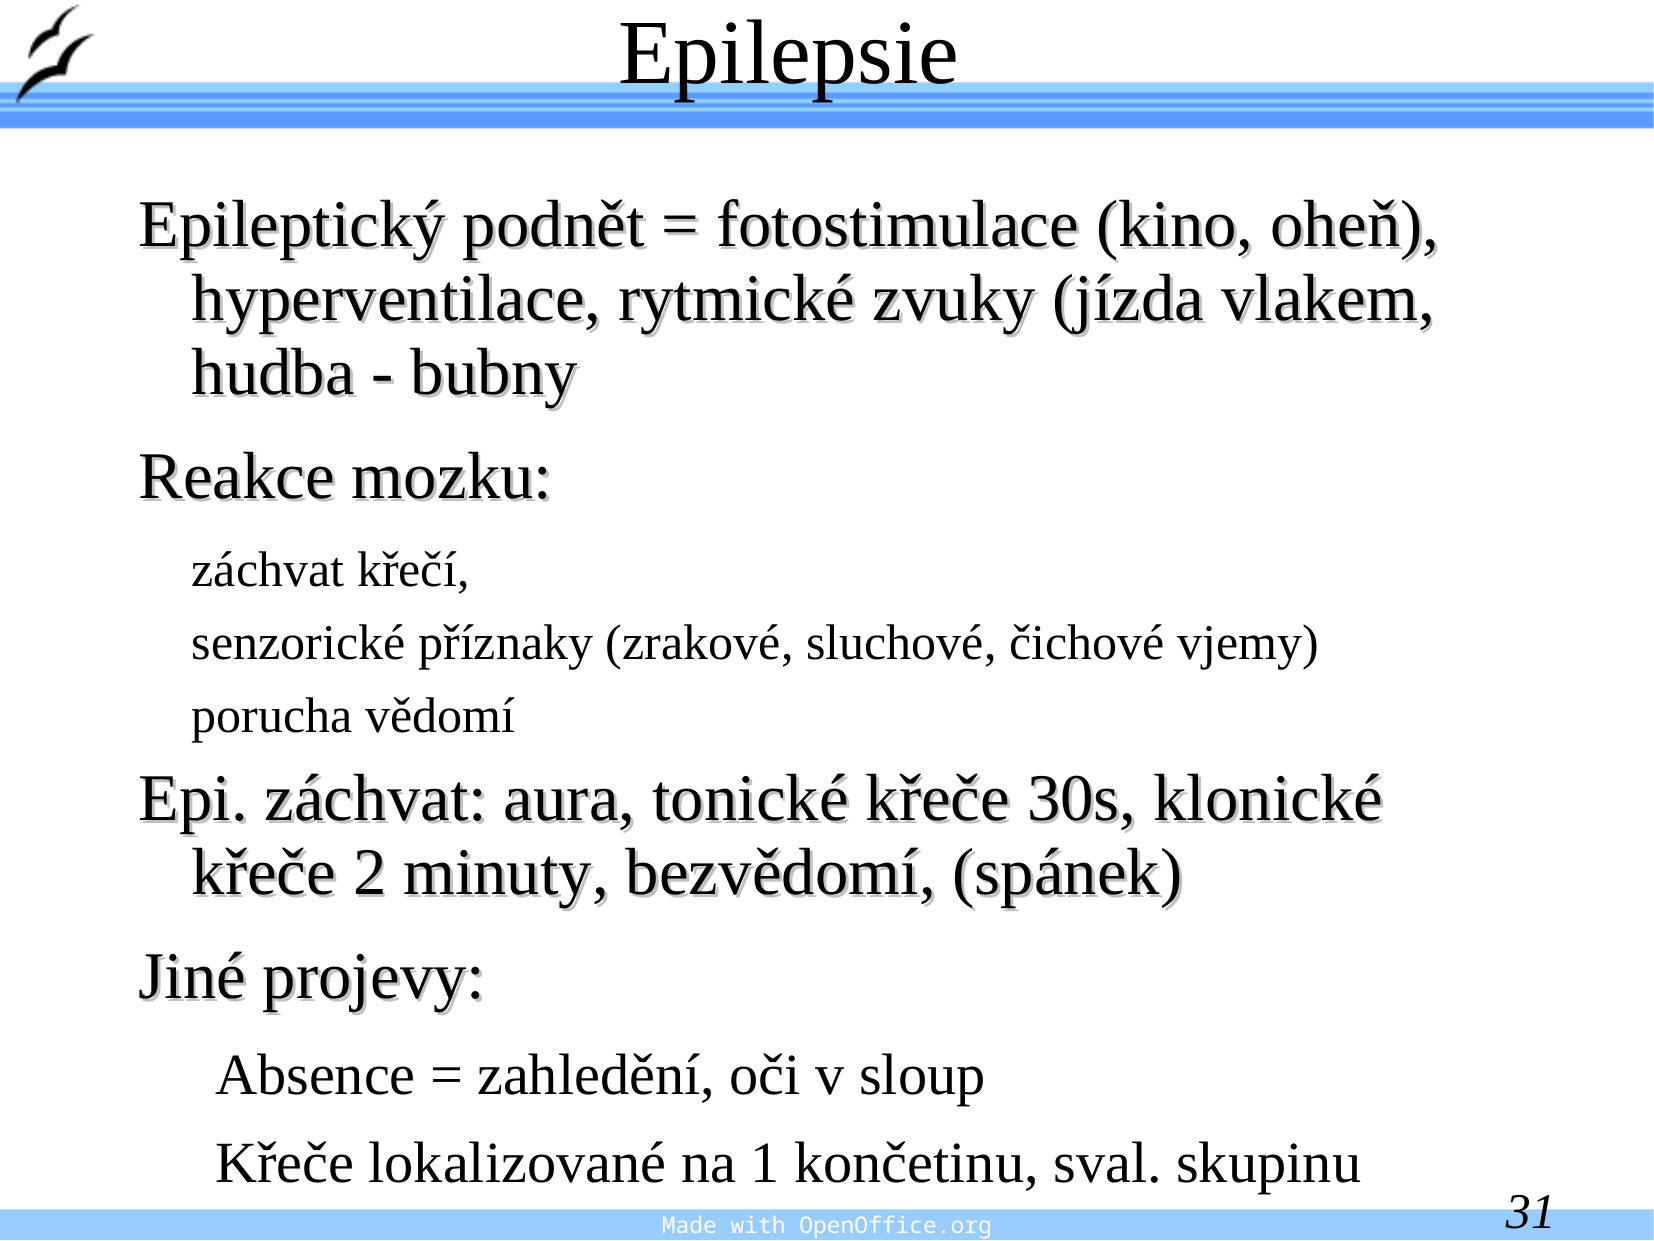

# Epilepsie
Epileptický podnět = fotostimulace (kino, oheň), hyperventilace, rytmické zvuky (jízda vlakem, hudba - bubny
Reakce mozku:
záchvat křečí,
senzorické příznaky (zrakové, sluchové, čichové vjemy)
porucha vědomí
Epi. záchvat: aura, tonické křeče 30s, klonické křeče 2 minuty, bezvědomí, (spánek)
Jiné projevy:
Absence = zahledění, oči v sloup
Křeče lokalizované na 1 končetinu, sval. skupinu